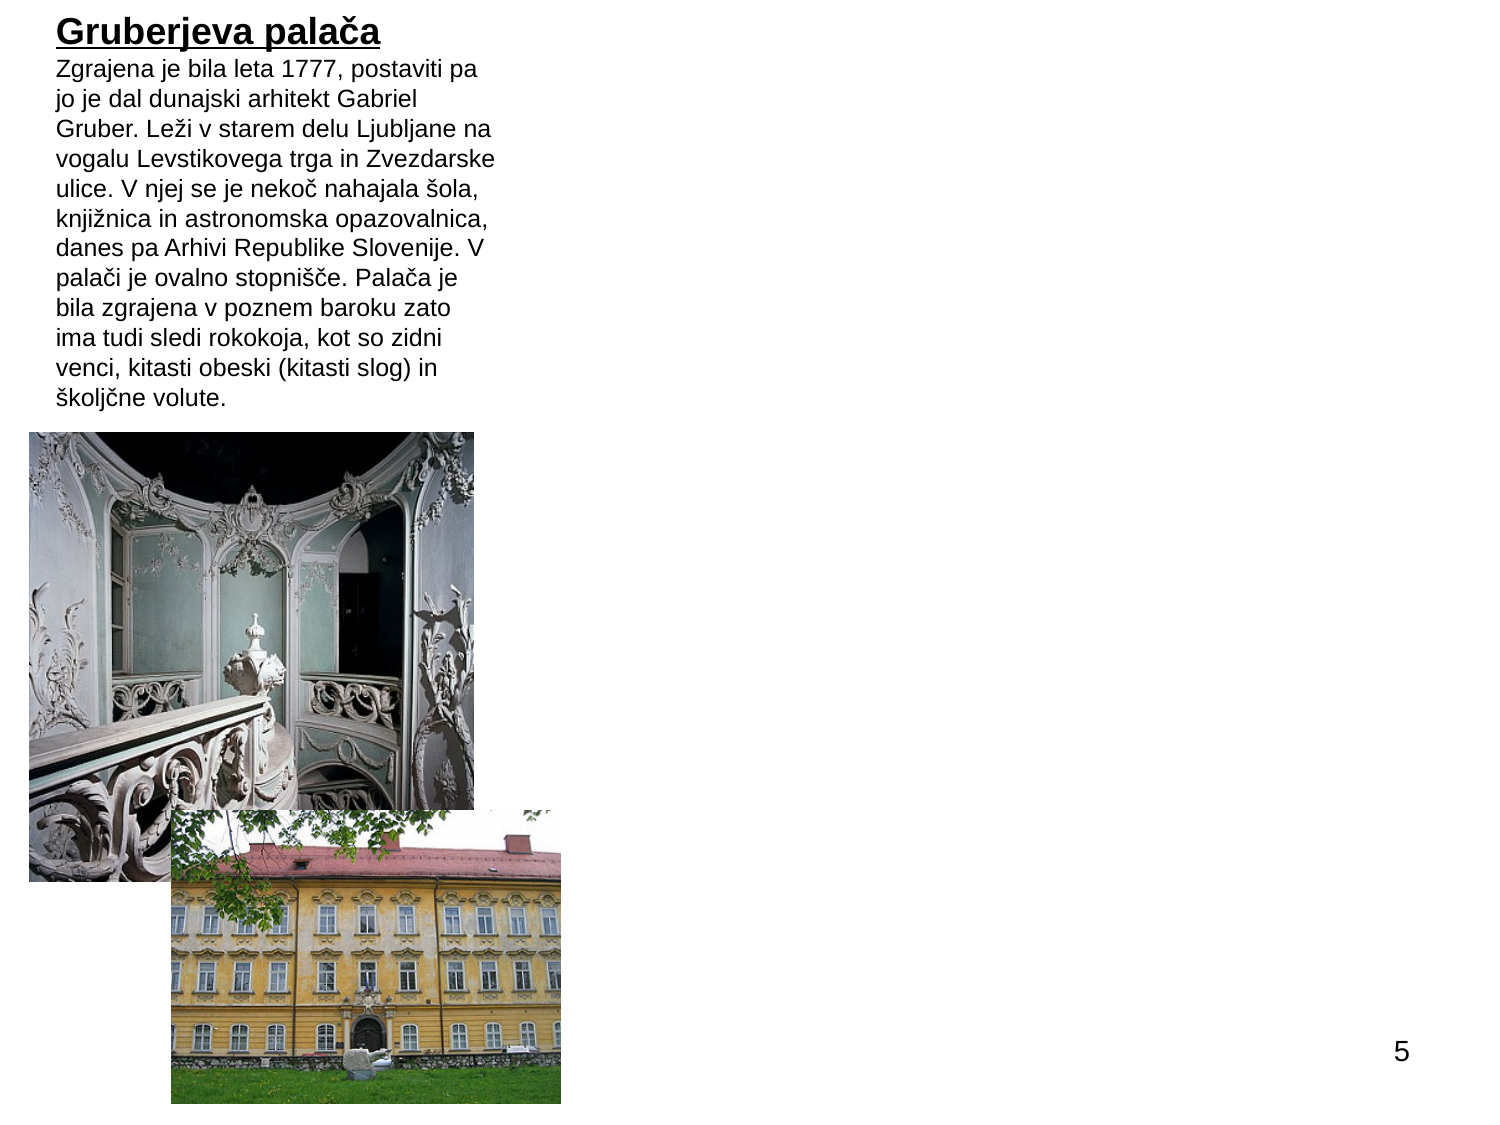

Gruberjeva palača
Zgrajena je bila leta 1777, postaviti pa jo je dal dunajski arhitekt Gabriel Gruber. Leži v starem delu Ljubljane na vogalu Levstikovega trga in Zvezdarske ulice. V njej se je nekoč nahajala šola, knjižnica in astronomska opazovalnica, danes pa Arhivi Republike Slovenije. V palači je ovalno stopnišče. Palača je bila zgrajena v poznem baroku zato ima tudi sledi rokokoja, kot so zidni venci, kitasti obeski (kitasti slog) in školjčne volute.